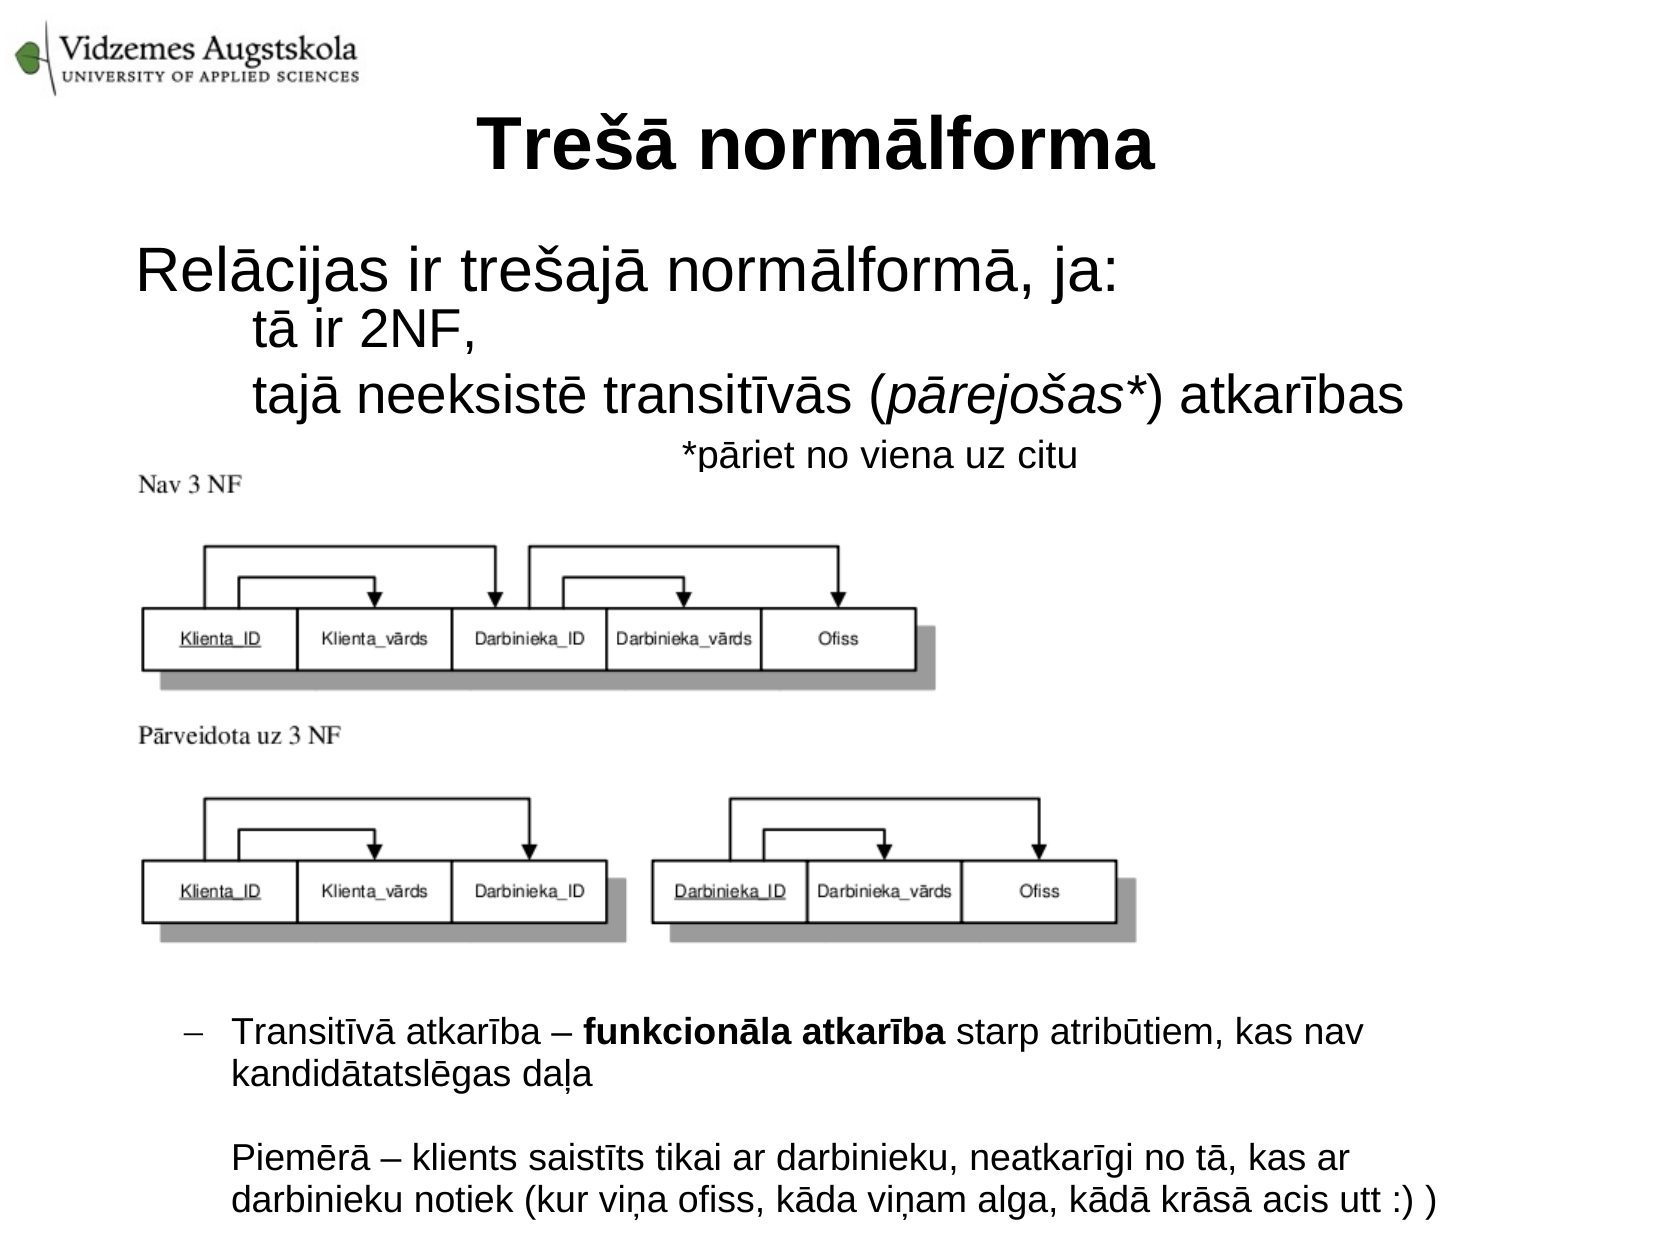

# Trešā normālforma
Relācijas ir trešajā normālformā, ja:
tā ir 2NF,
tajā neeksistē transitīvās (pārejošas*) atkarības
*pāriet no viena uz citu
Transitīvā atkarība – funkcionāla atkarība starp atribūtiem, kas nav kandidātatslēgas daļa
Piemērā – klients saistīts tikai ar darbinieku, neatkarīgi no tā, kas ar darbinieku notiek (kur viņa ofiss, kāda viņam alga, kādā krāsā acis utt :) )